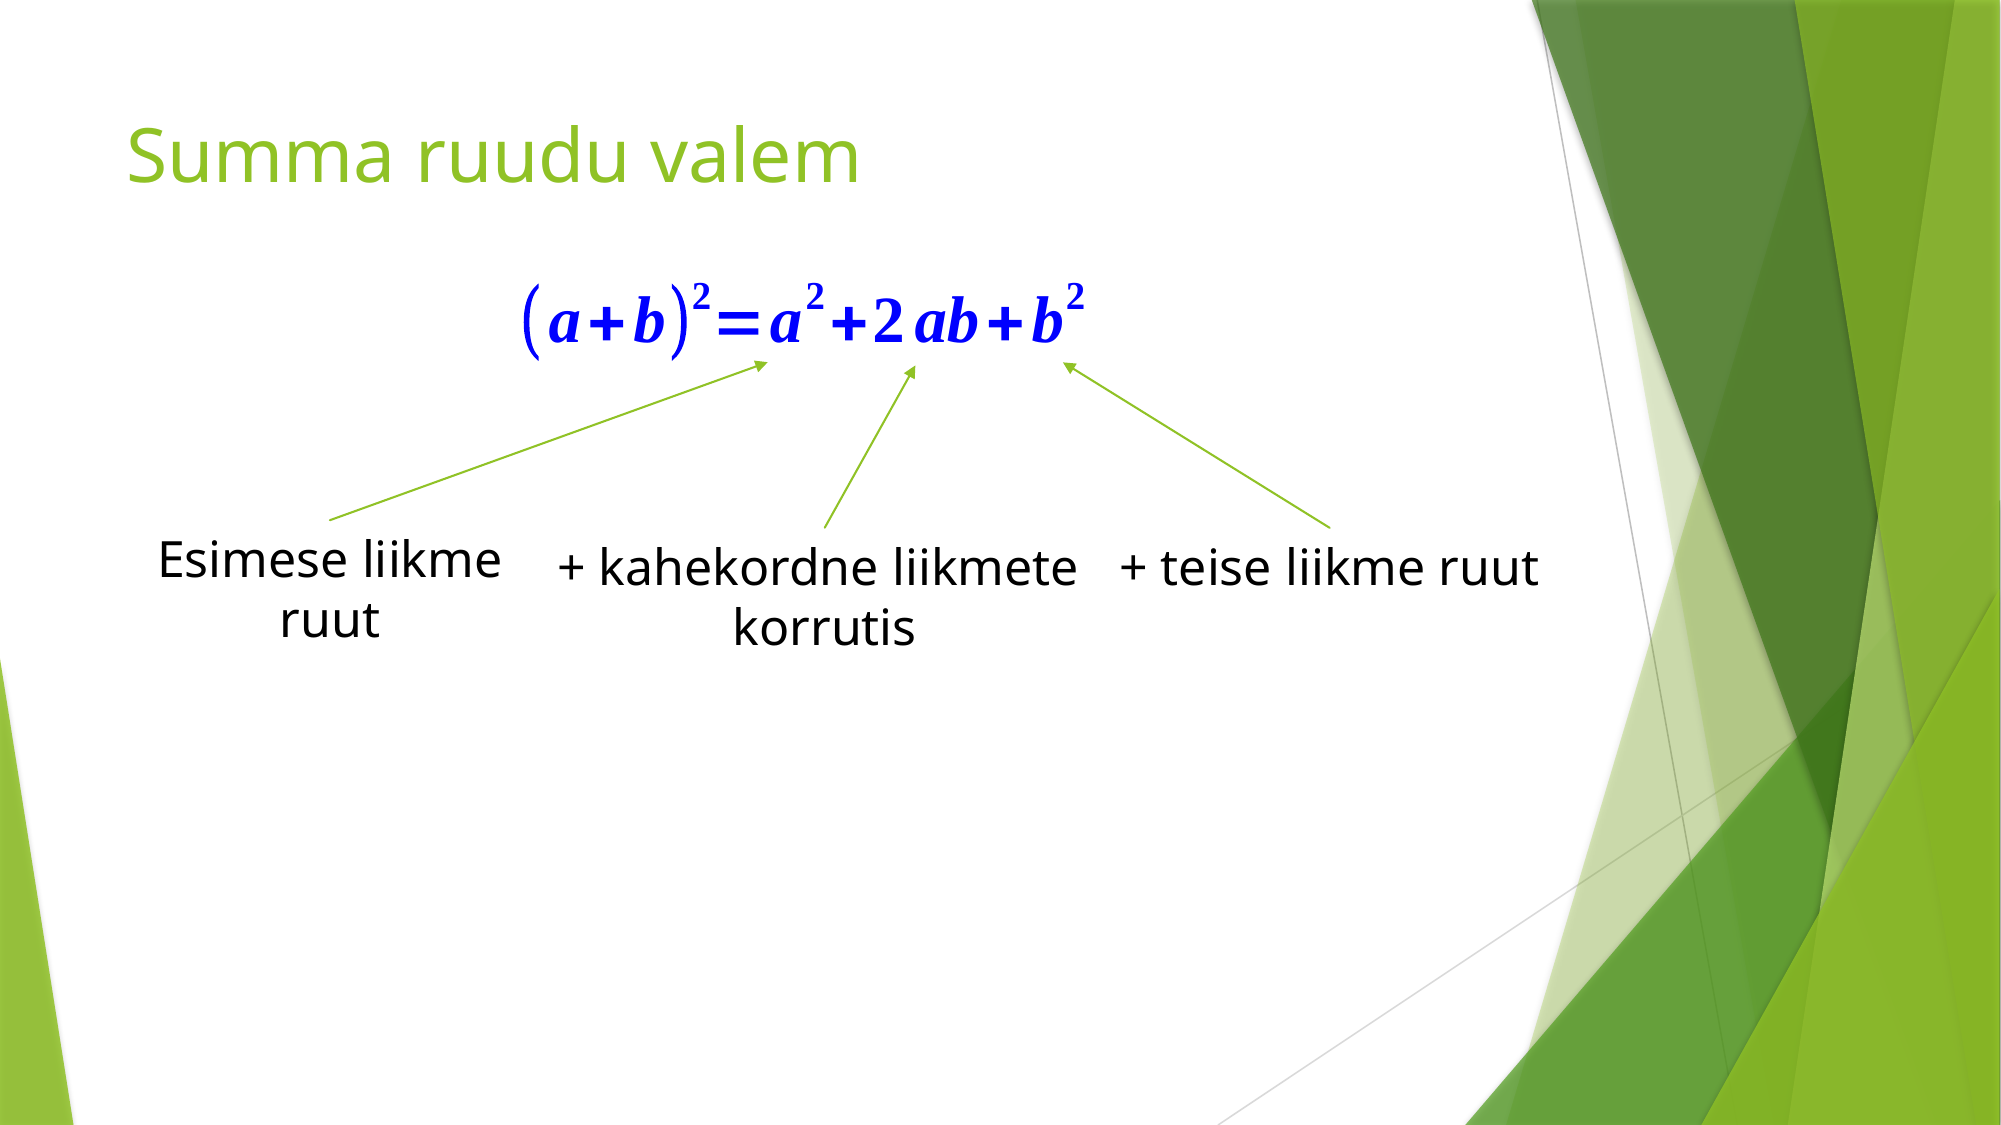

# Summa ruudu valem
Esimese liikme ruut
+ kahekordne liikmete
korrutis
+ teise liikme ruut